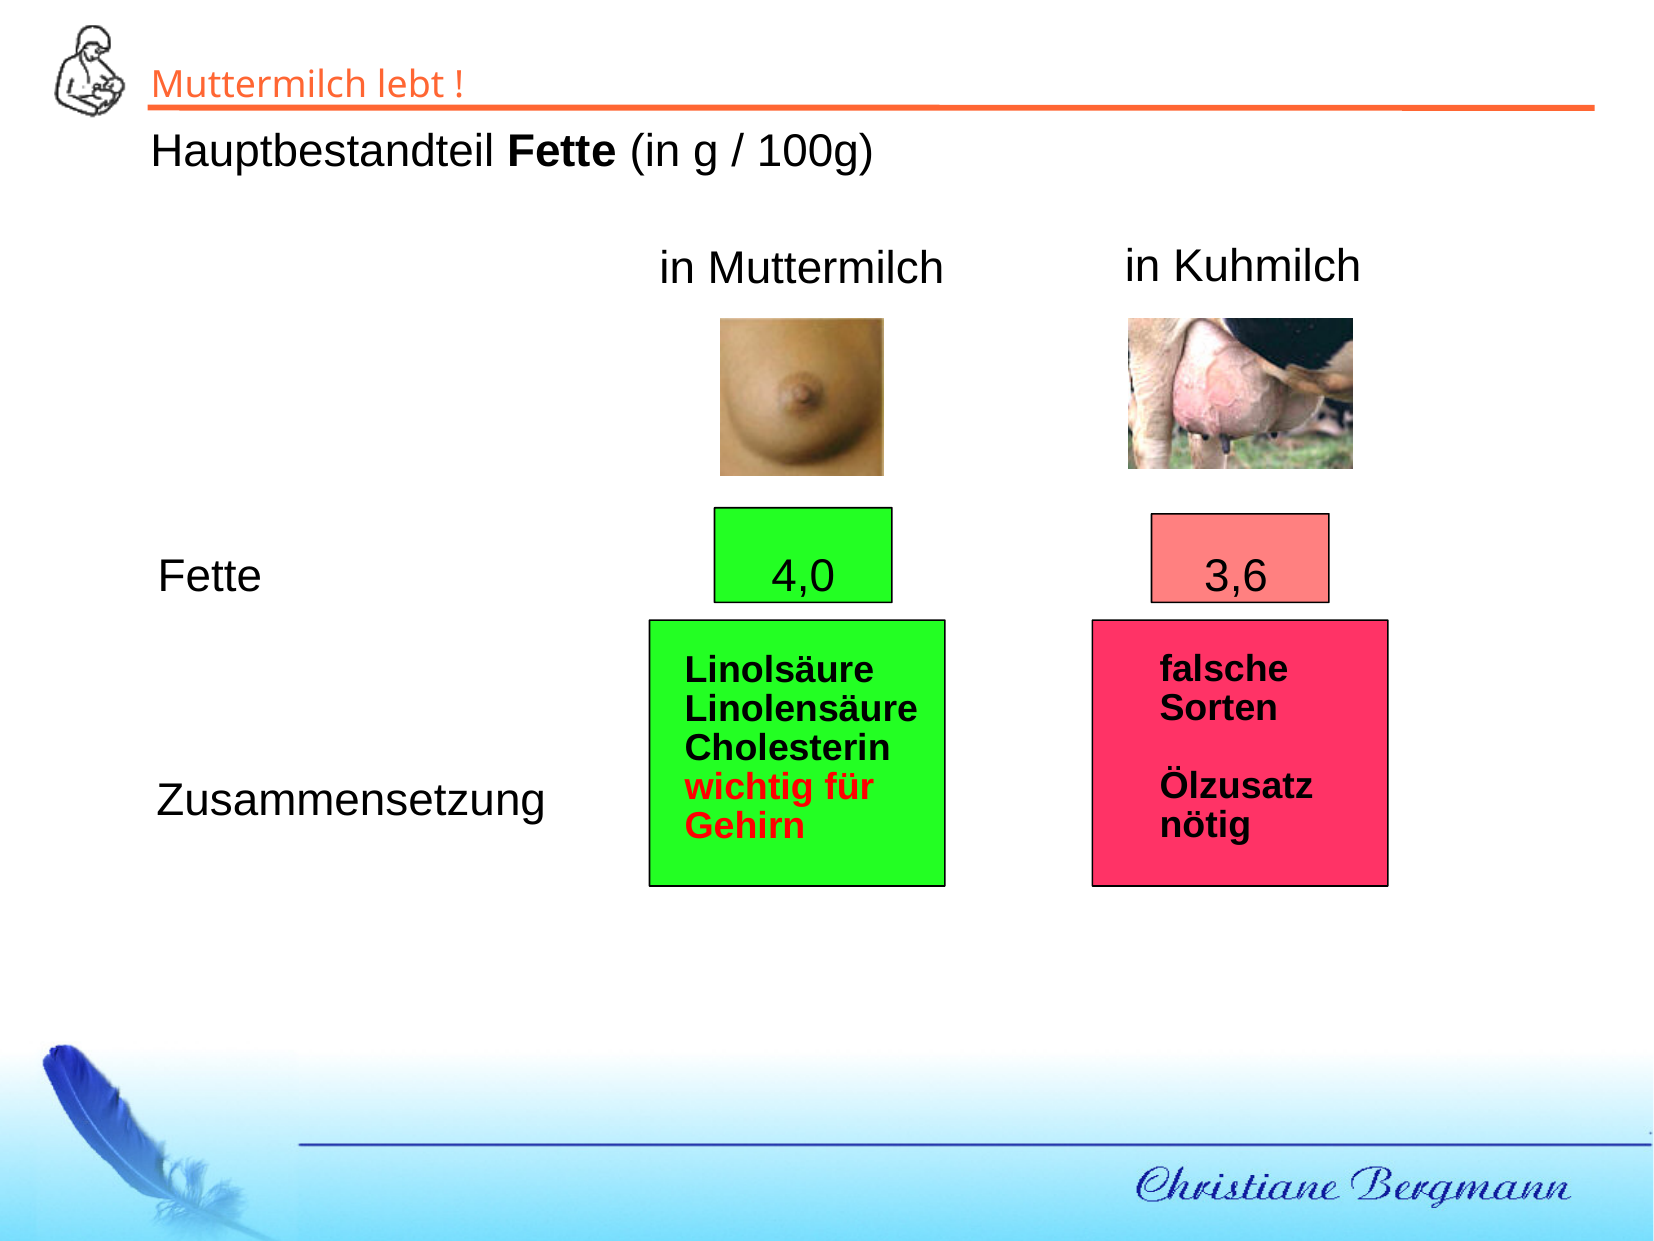

Muttermilch lebt !
Hauptbestandteil Fette (in g / 100g)
in Kuhmilch
in Muttermilch
Fette 4,0 3,6
falsche
Sorten
Ölzusatz
nötig
Linolsäure
Linolensäure
Cholesterin
wichtig für
Gehirn
Zusammensetzung